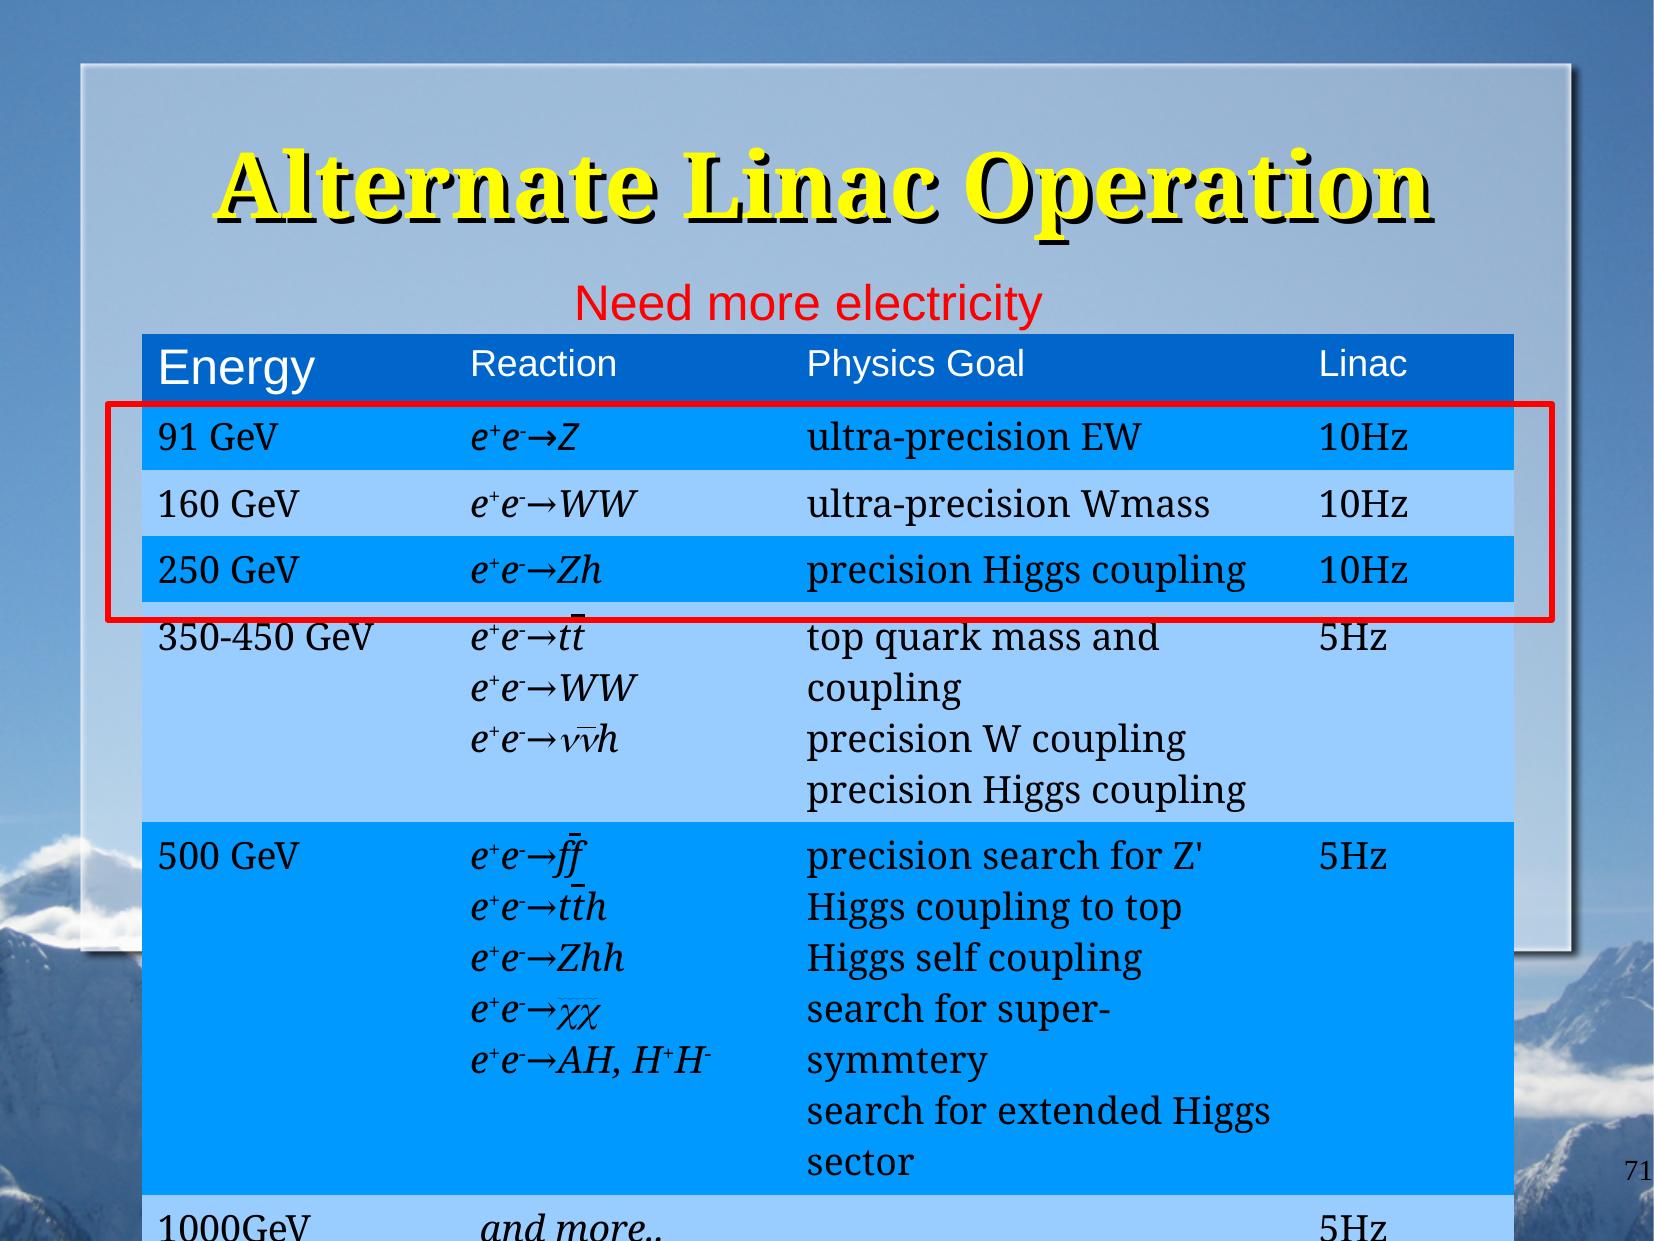

# Alternate Linac Operation
Need more electricity
| Energy | Reaction | Physics Goal | Linac |
| --- | --- | --- | --- |
| 91 GeV | e+e-→Z | ultra-precision EW | 10Hz |
| 160 GeV | e+e-→WW | ultra-precision Wmass | 10Hz |
| 250 GeV | e+e-→Zh | precision Higgs coupling | 10Hz |
| 350-450 GeV | e+e-→tt e+e-→WW e+e-→nnh | top quark mass and coupling precision W coupling precision Higgs coupling | 5Hz |
| 500 GeV | e+e-→ff e+e-→tth e+e-→Zhh e+e-→cc e+e-→AH, H+H- | precision search for Z' Higgs coupling to top Higgs self coupling search for super-symmtery search for extended Higgs sector | 5Hz |
| 1000GeV | and more.. | | 5Hz |
71